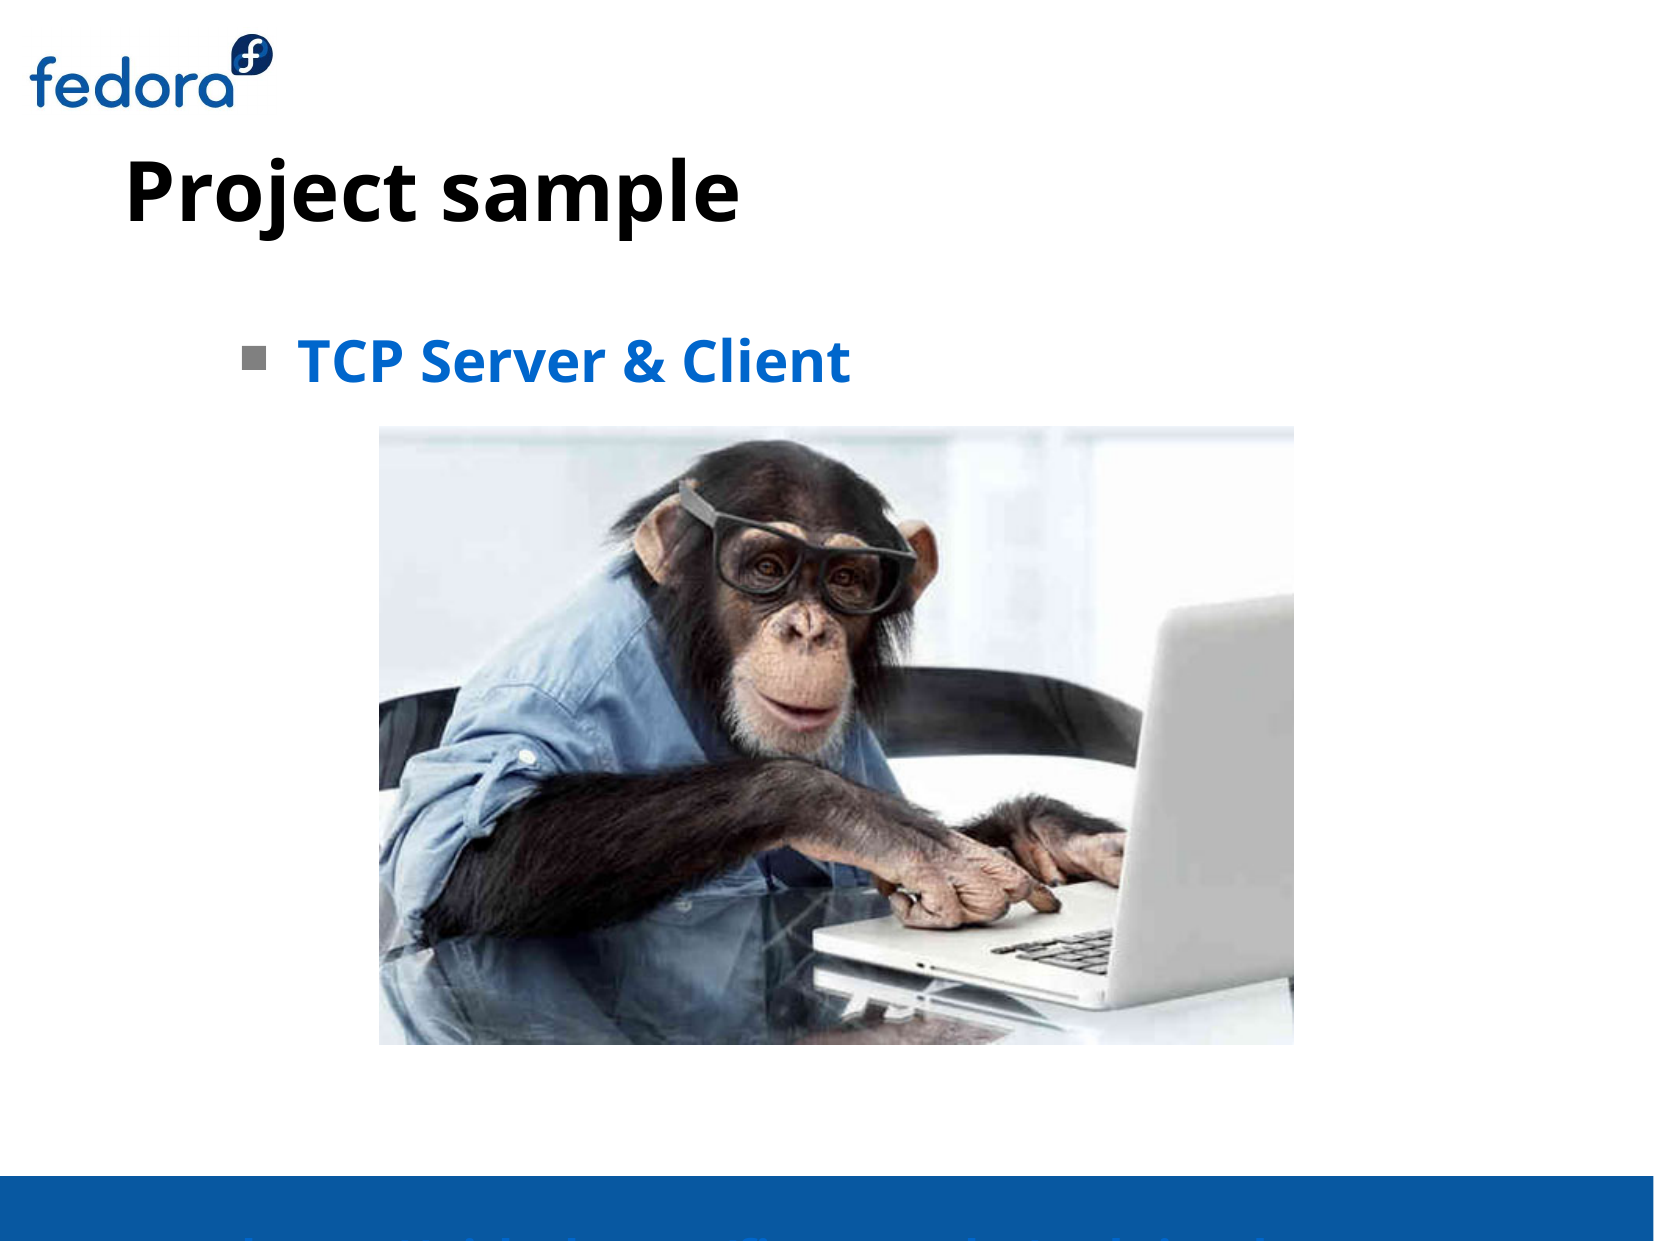

# Project sample
TCP Server & Client
https://github.com/firemanxbr/arduinoday